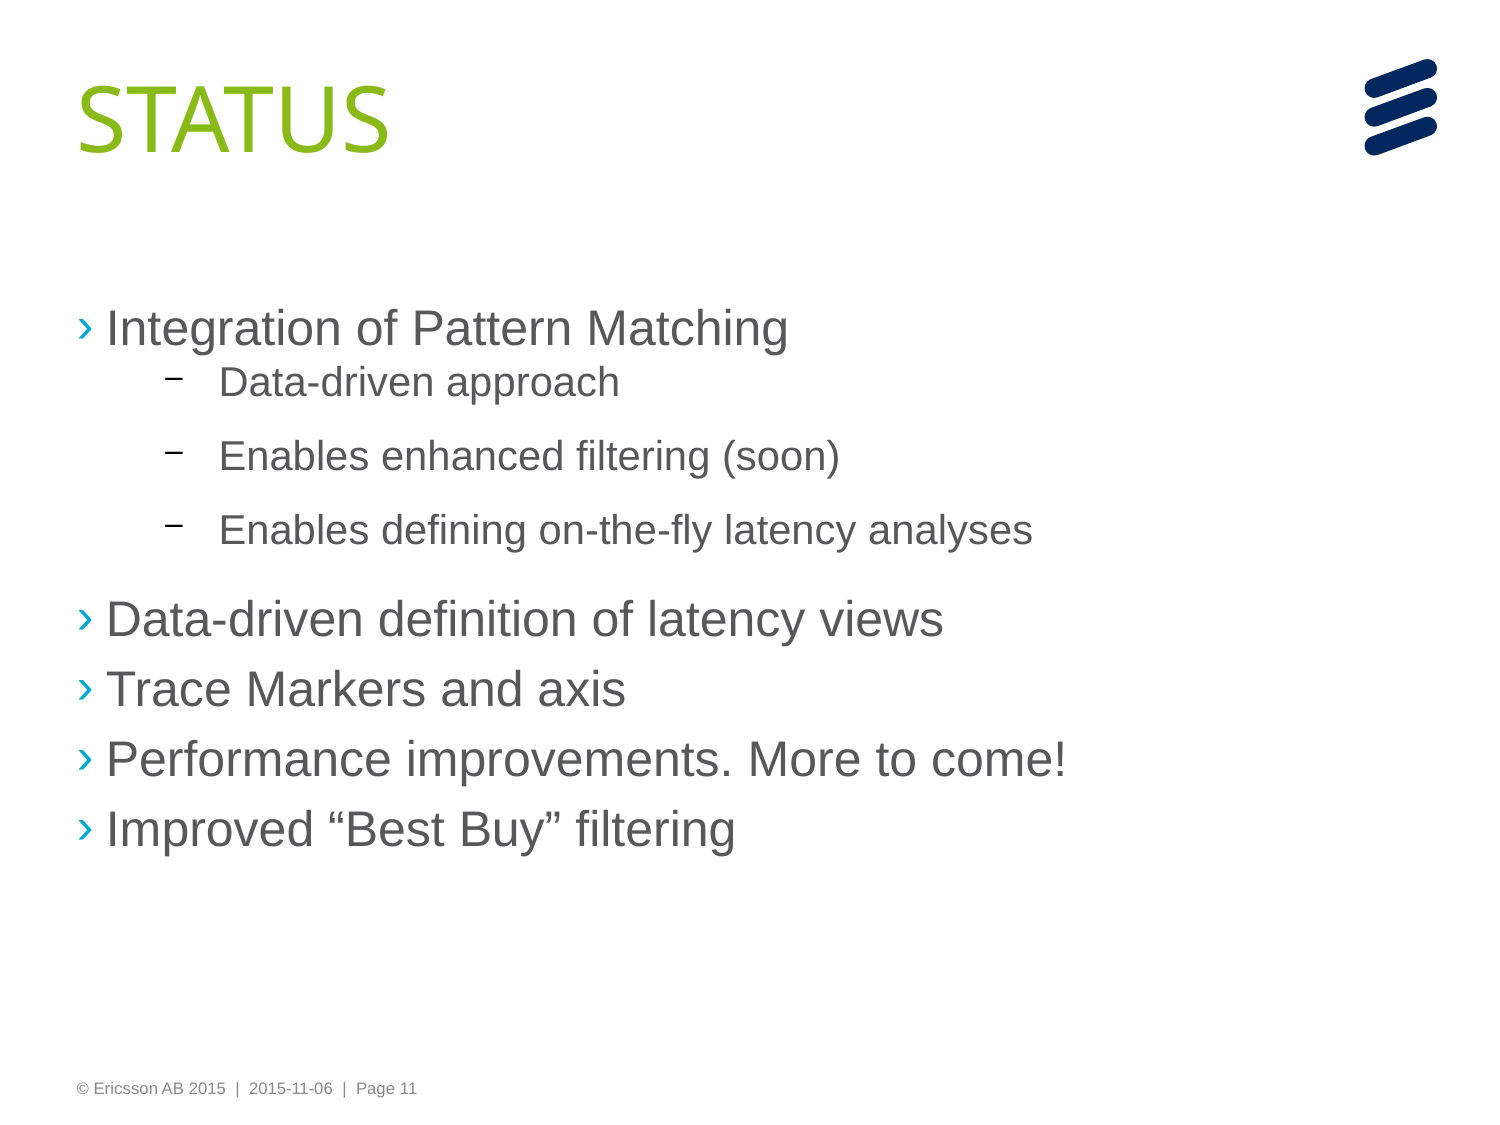

STATUS
# Integration of Pattern Matching
Data-driven approach
Enables enhanced filtering (soon)
Enables defining on-the-fly latency analyses
Data-driven definition of latency views
Trace Markers and axis
Performance improvements. More to come!
Improved “Best Buy” filtering